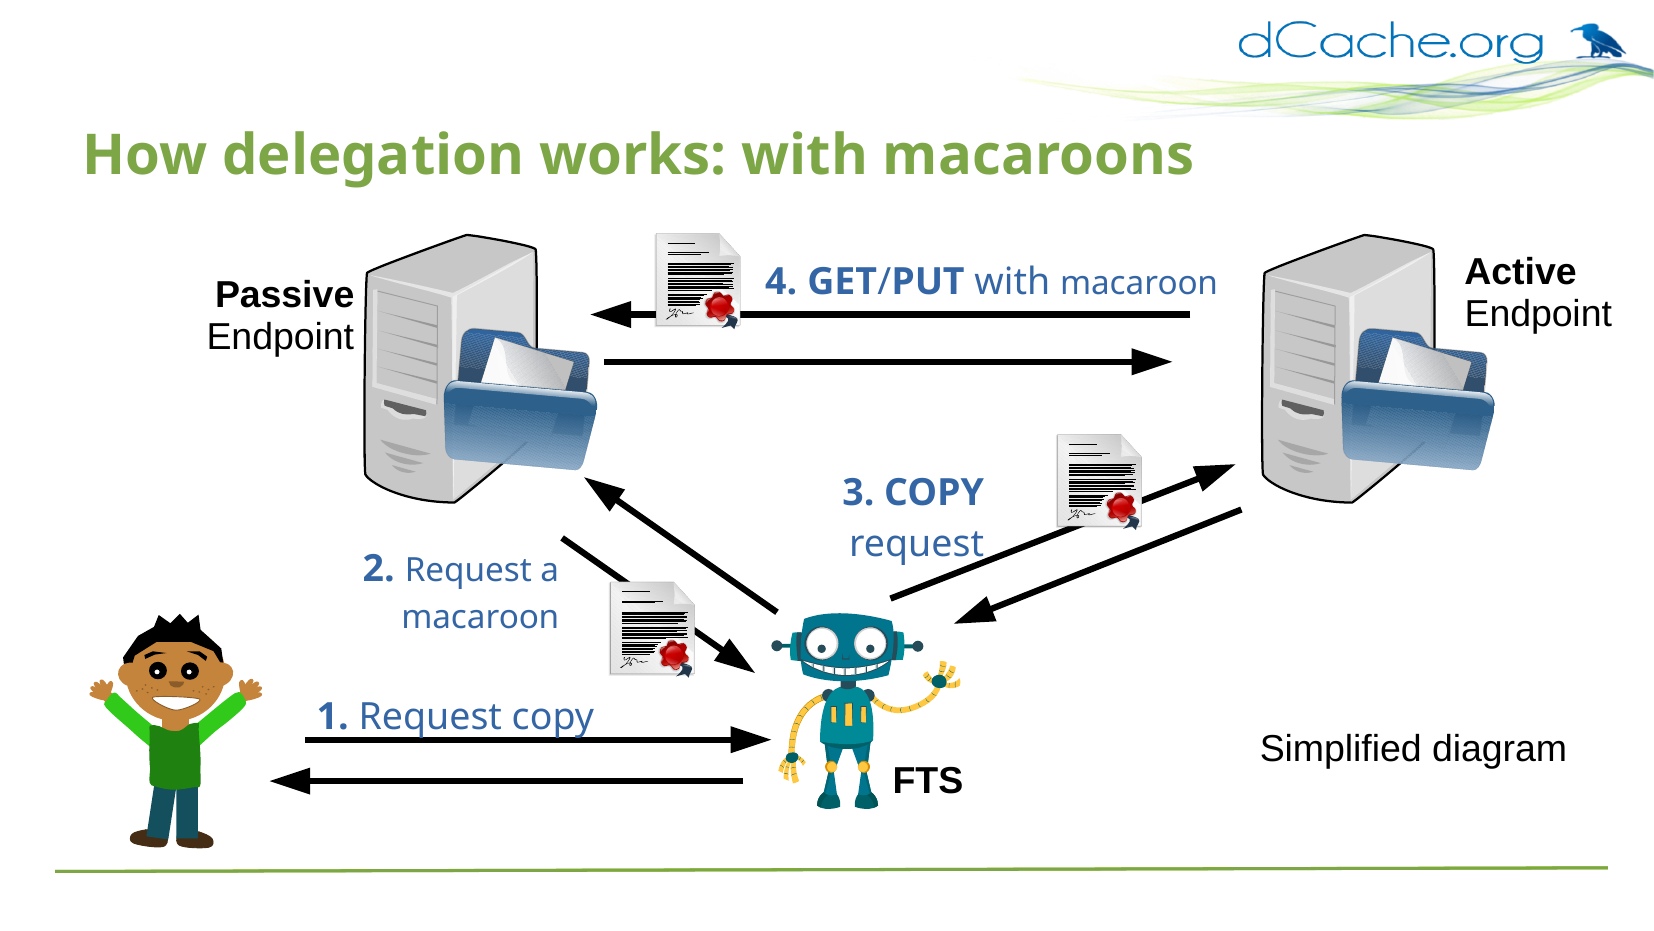

# How delegation works: with macaroons
Active
Endpoint
4. GET/PUT with macaroon
Passive
Endpoint
3. COPY
request
2. Request a
macaroon
FTS
1. Request copy
Simplified diagram